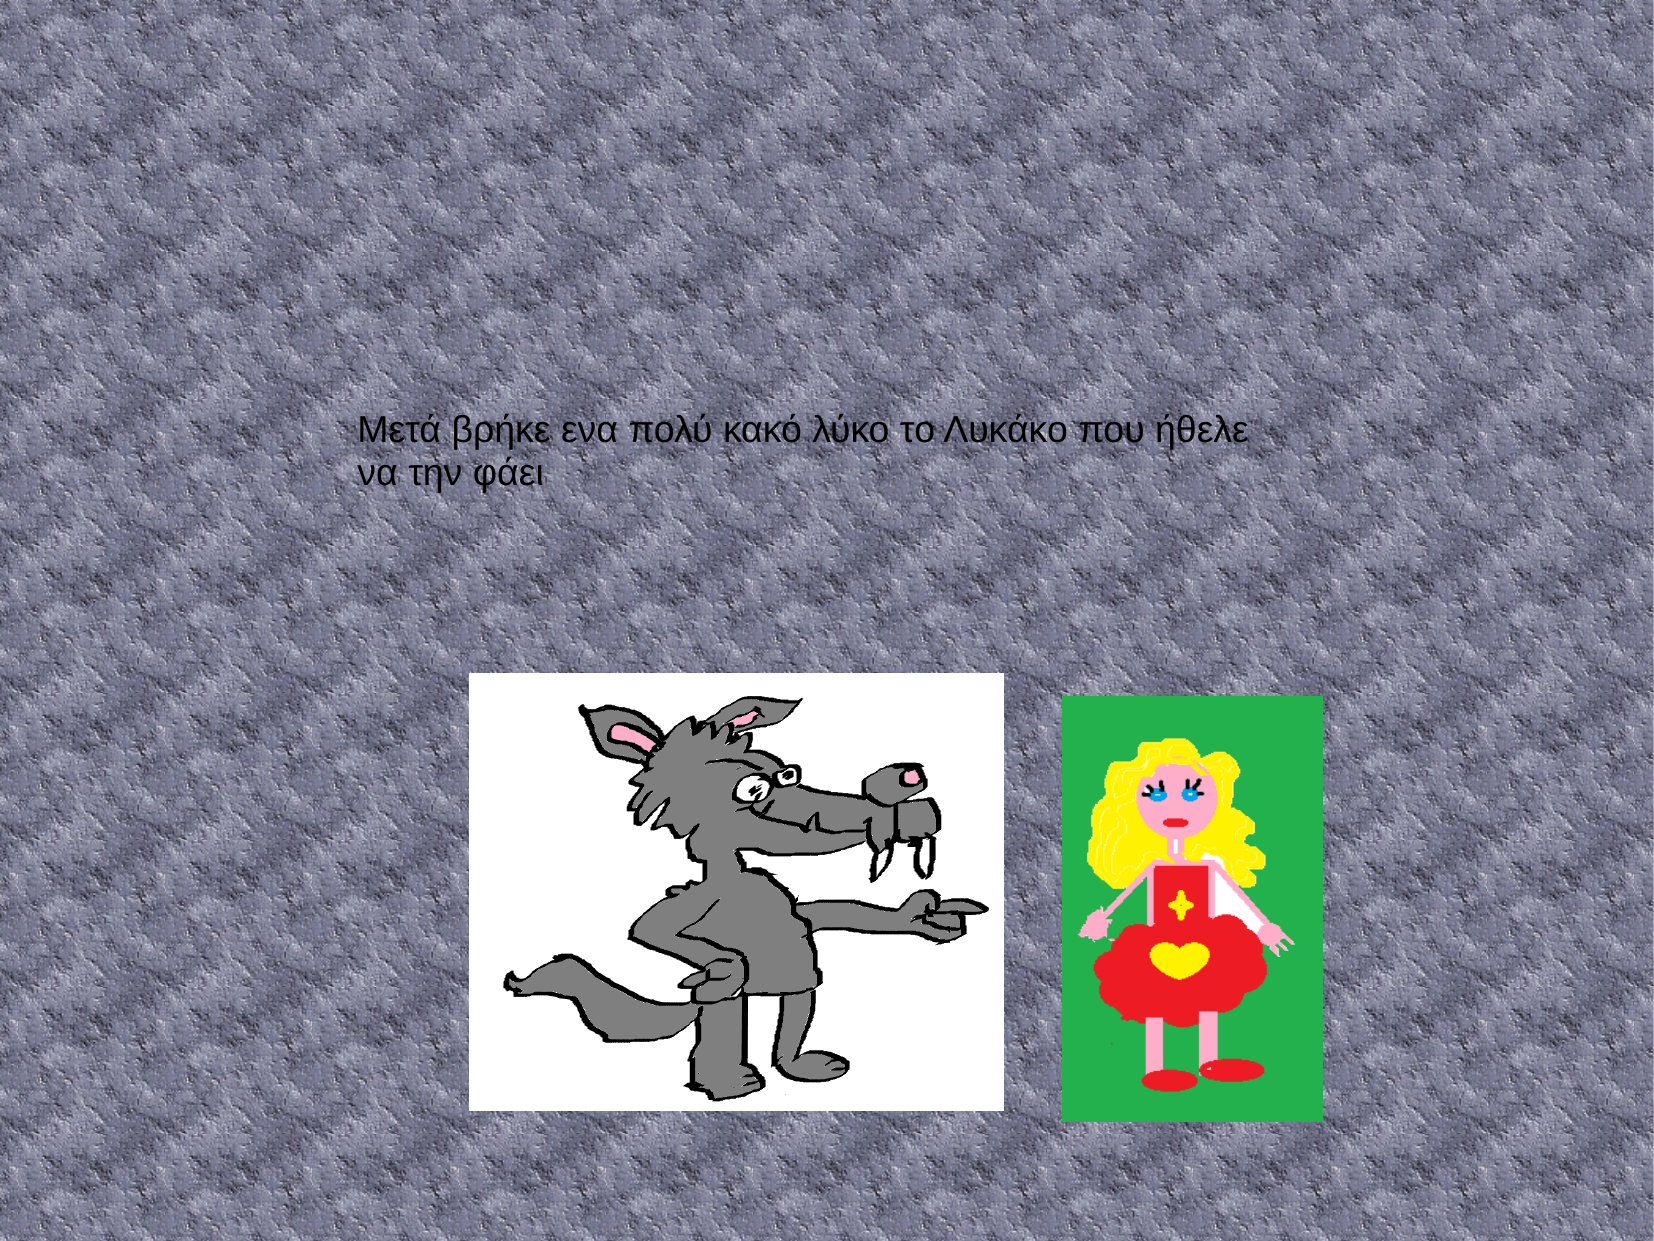

Μετά βρήκε ενα πολύ κακό λύκο το Λυκάκο που ήθελε να την φάει